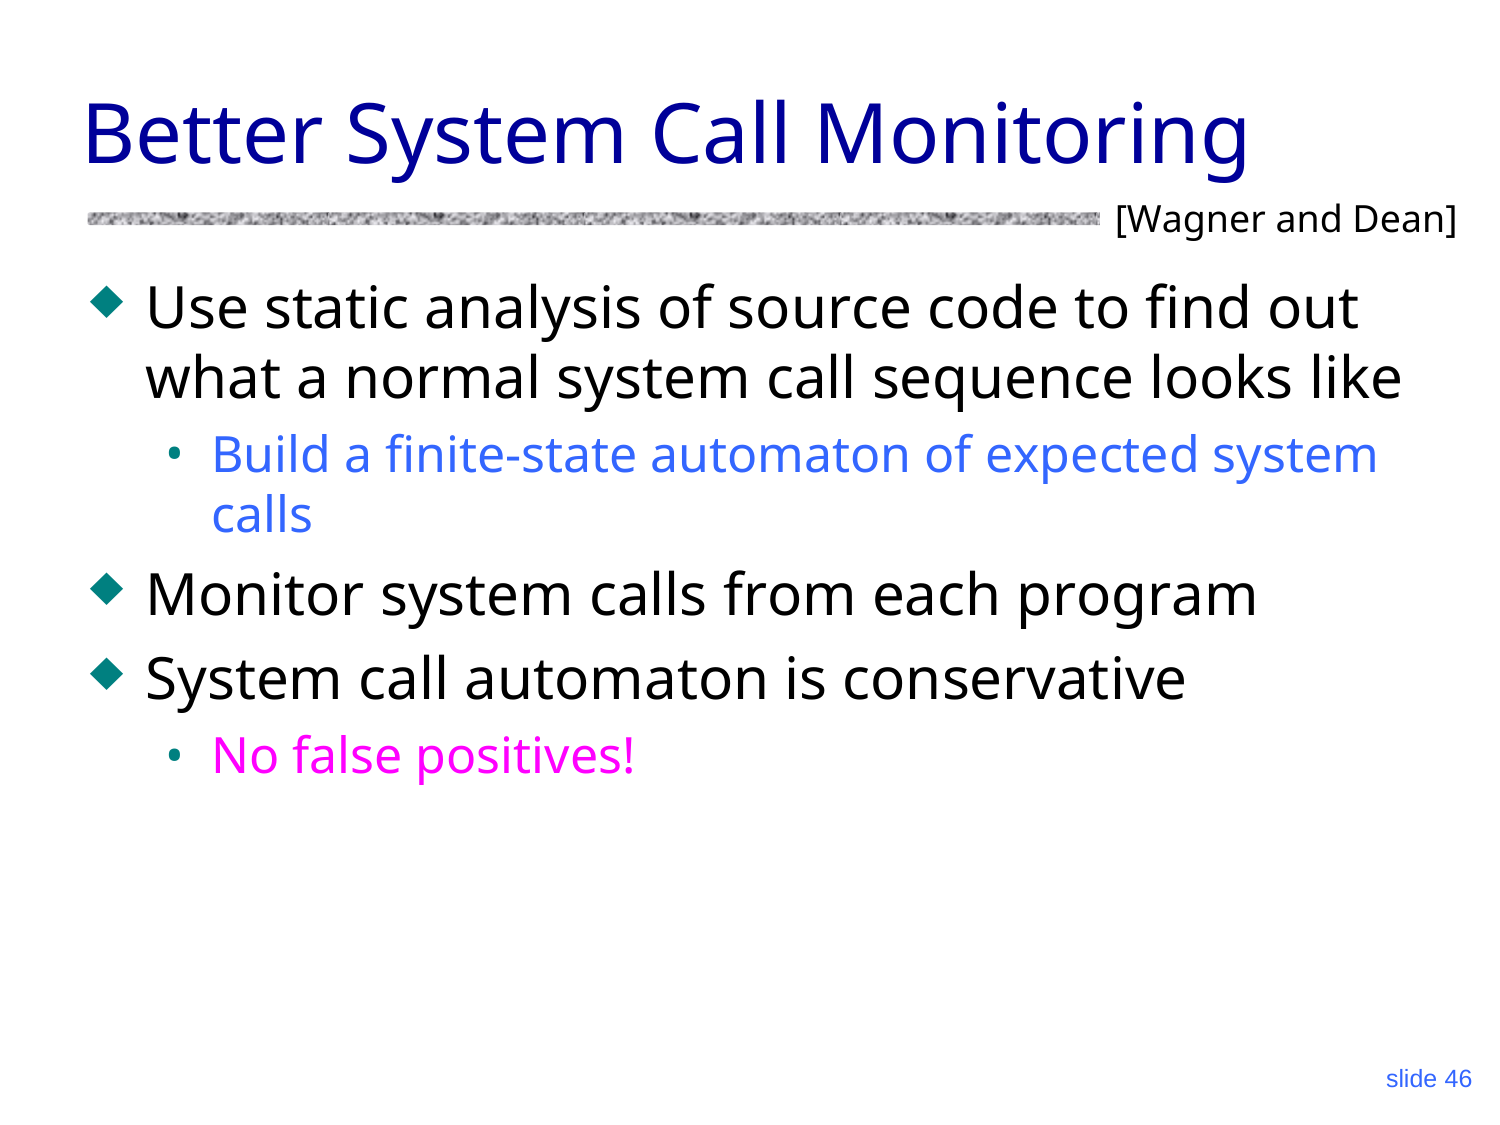

Better System Call Monitoring
[Wagner and Dean]
Use static analysis of source code to find out what a normal system call sequence looks like
Build a finite-state automaton of expected system calls
Monitor system calls from each program
System call automaton is conservative
No false positives!
slide